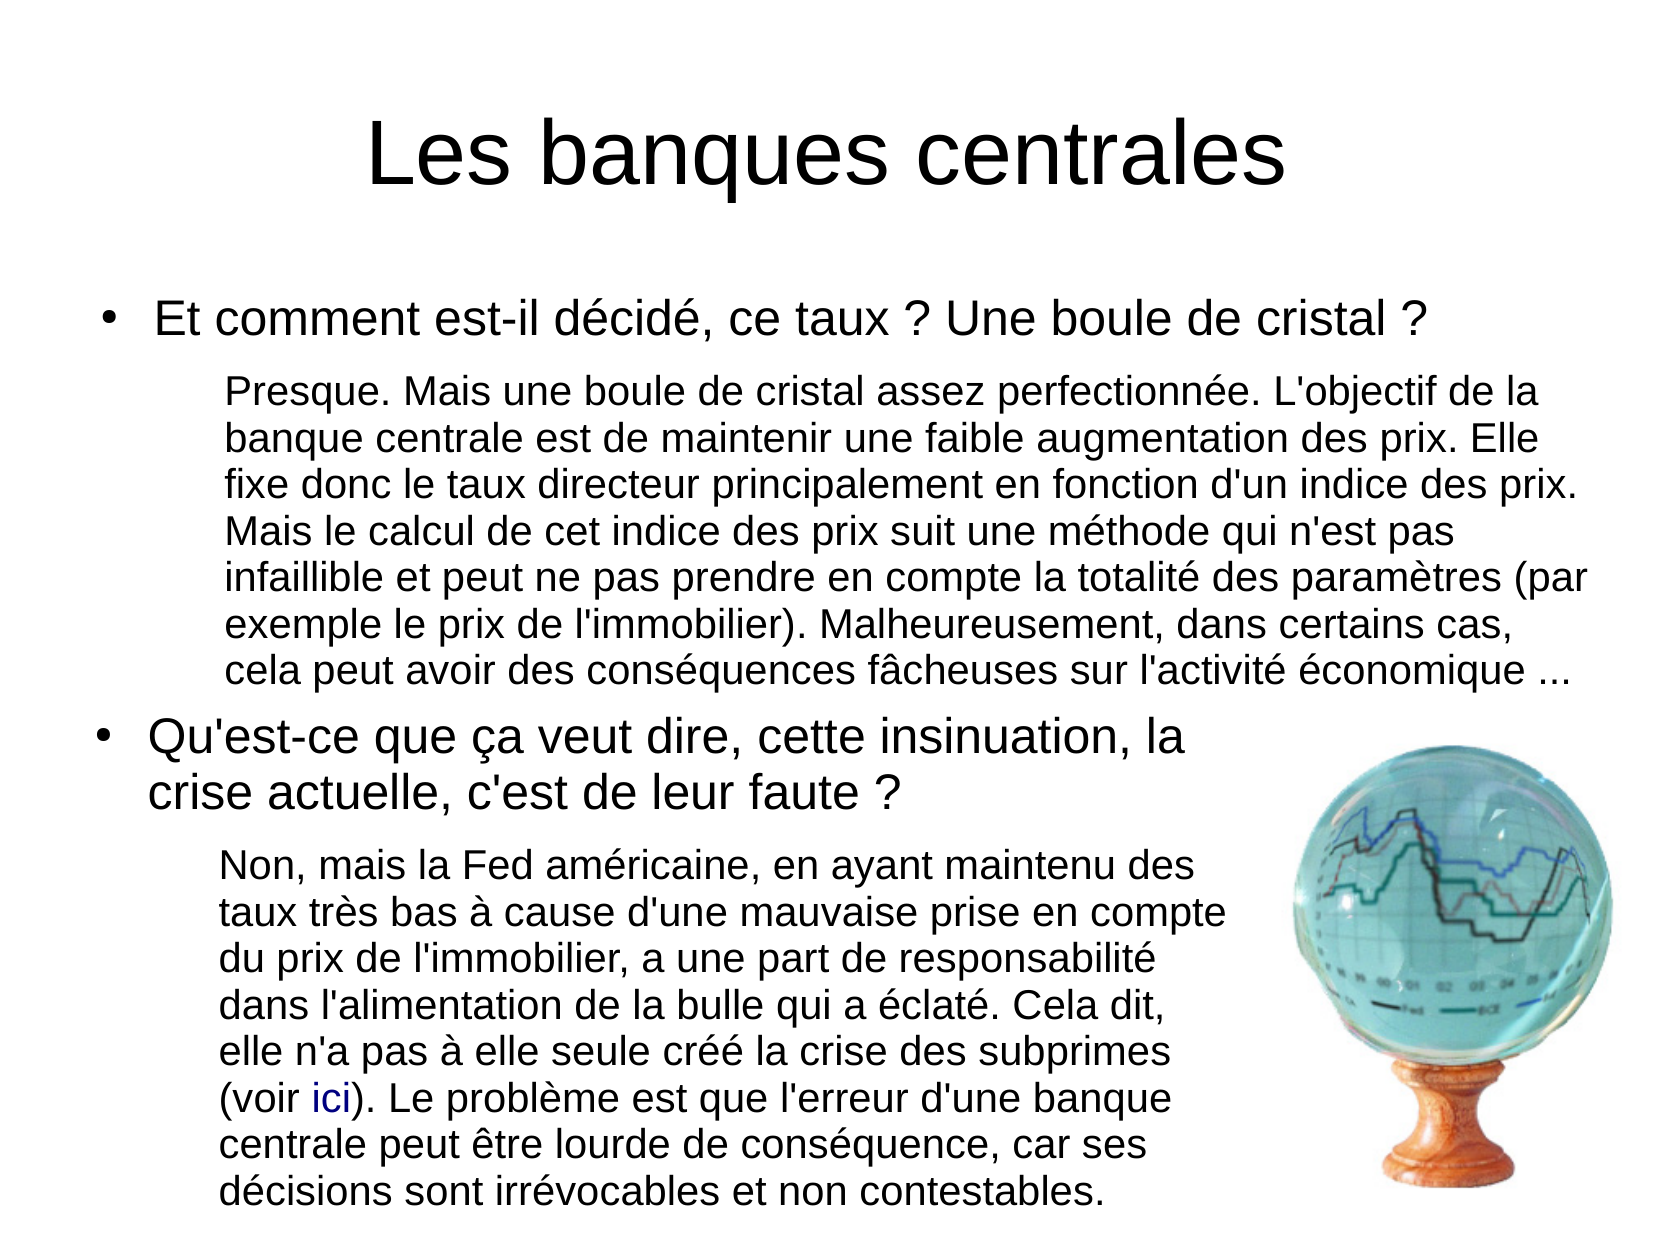

# Les banques centrales
Et comment est-il décidé, ce taux ? Une boule de cristal ?
Presque. Mais une boule de cristal assez perfectionnée. L'objectif de la banque centrale est de maintenir une faible augmentation des prix. Elle fixe donc le taux directeur principalement en fonction d'un indice des prix. Mais le calcul de cet indice des prix suit une méthode qui n'est pas infaillible et peut ne pas prendre en compte la totalité des paramètres (par exemple le prix de l'immobilier). Malheureusement, dans certains cas, cela peut avoir des conséquences fâcheuses sur l'activité économique ...
Qu'est-ce que ça veut dire, cette insinuation, la crise actuelle, c'est de leur faute ?
Non, mais la Fed américaine, en ayant maintenu des taux très bas à cause d'une mauvaise prise en compte du prix de l'immobilier, a une part de responsabilité dans l'alimentation de la bulle qui a éclaté. Cela dit, elle n'a pas à elle seule créé la crise des subprimes (voir ici). Le problème est que l'erreur d'une banque centrale peut être lourde de conséquence, car ses décisions sont irrévocables et non contestables.